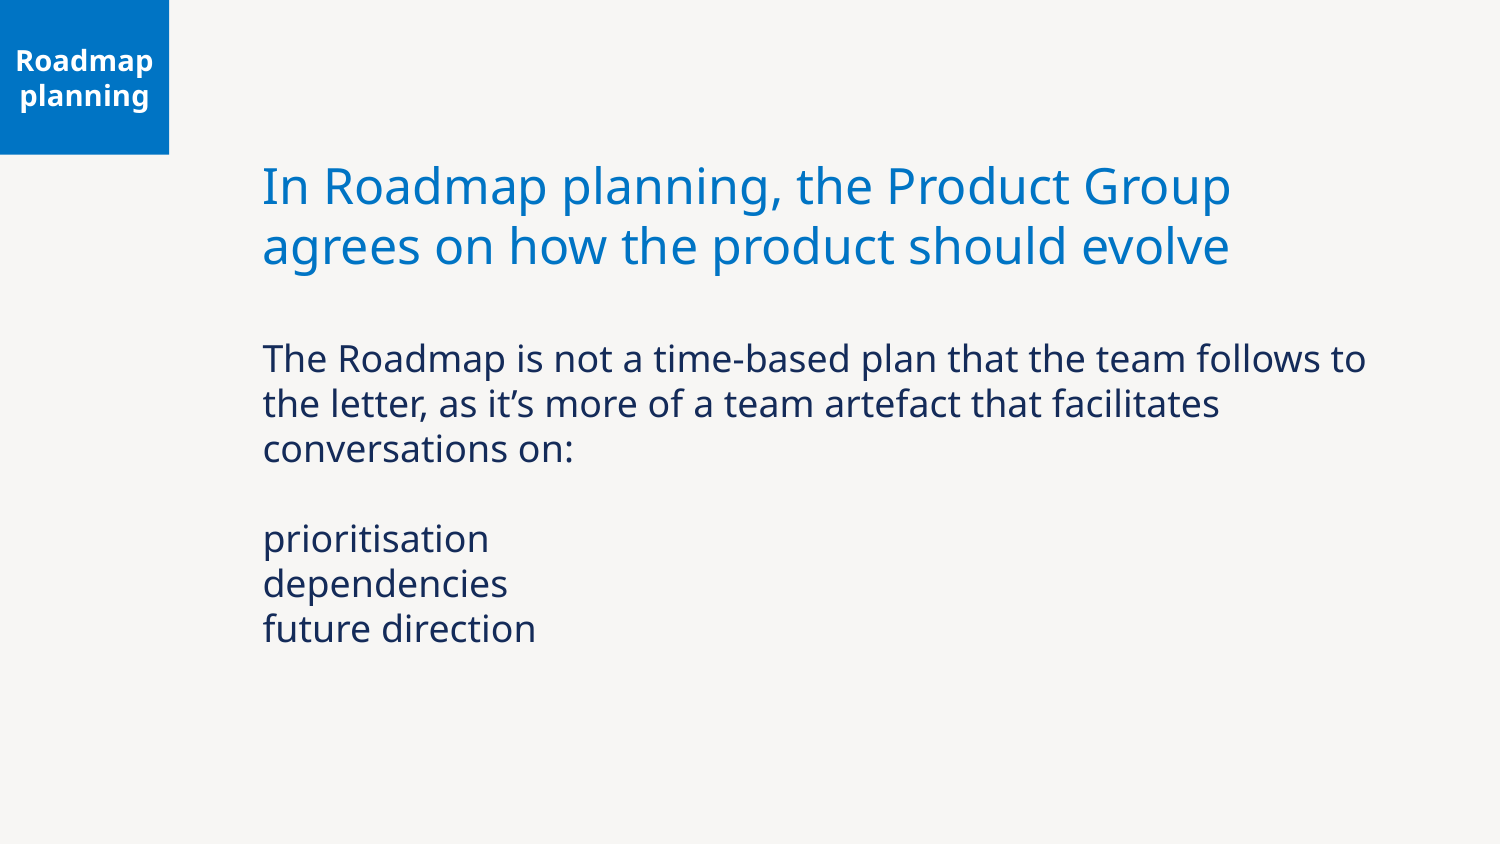

Roadmap planning
# In Roadmap planning, the Product Group agrees on how the product should evolve The Roadmap is not a time-based plan that the team follows to the letter, as it’s more of a team artefact that facilitates conversations on: prioritisation dependencies future direction